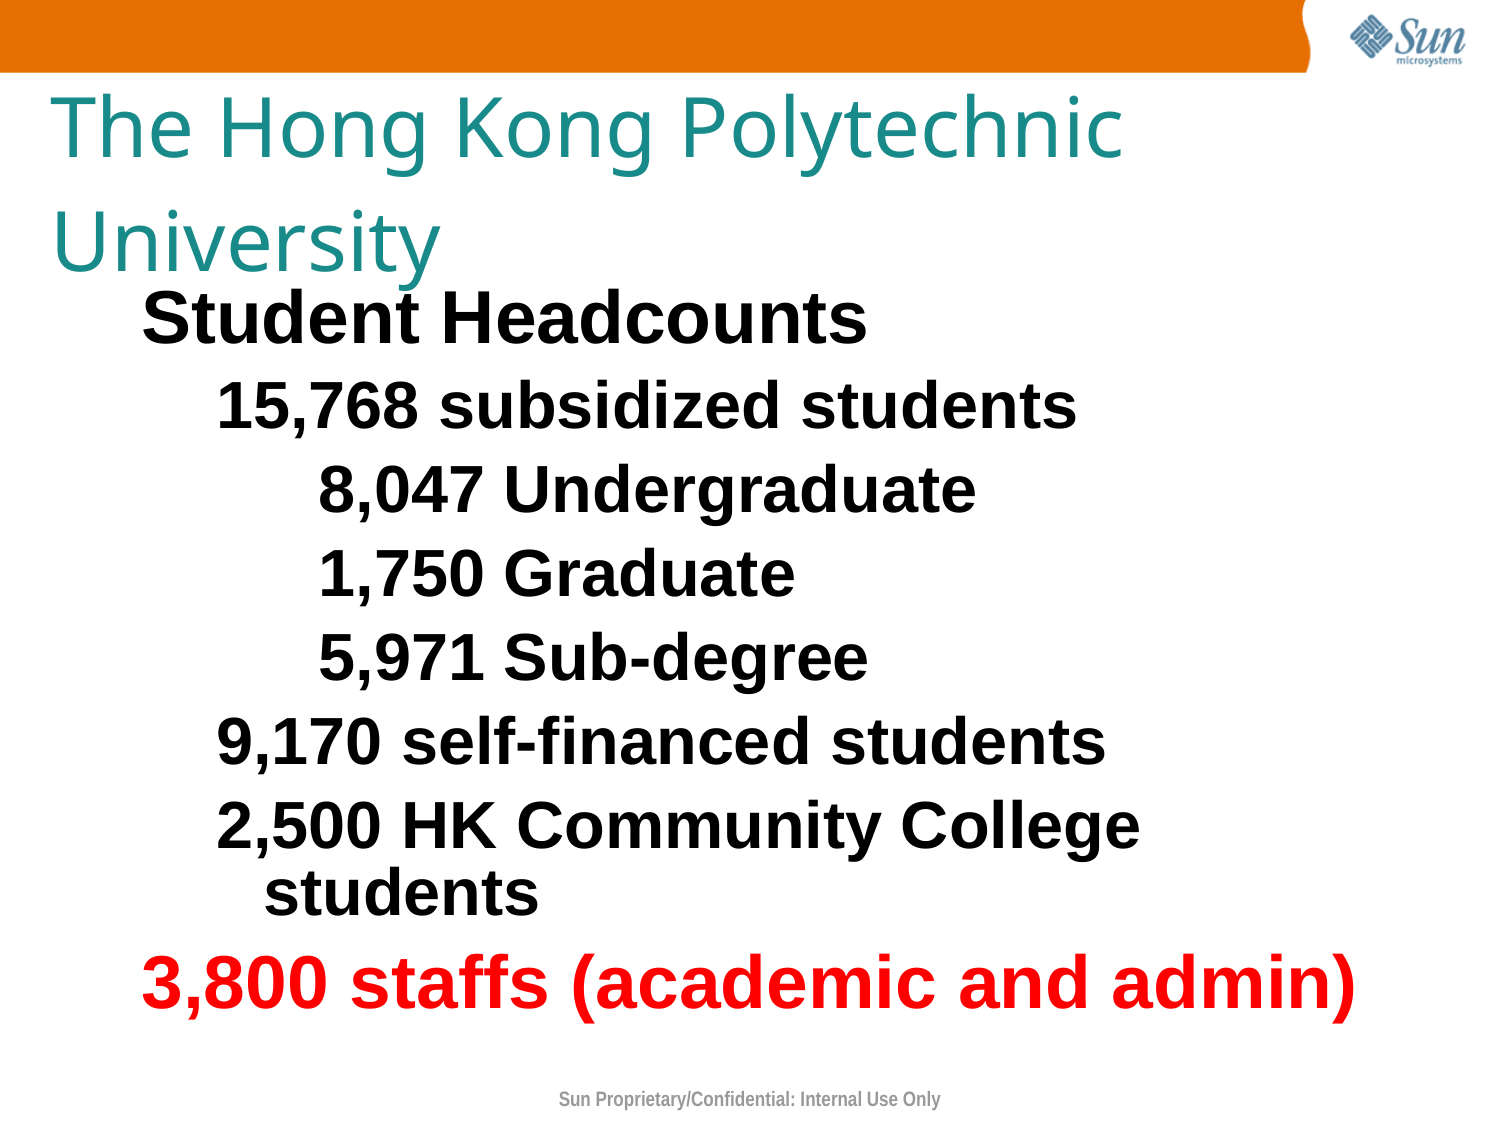

The Hong Kong Polytechnic University
# Student Headcounts
15,768 subsidized students
8,047 Undergraduate
1,750 Graduate
5,971 Sub-degree
9,170 self-financed students
2,500 HK Community College students
3,800 staffs (academic and admin)